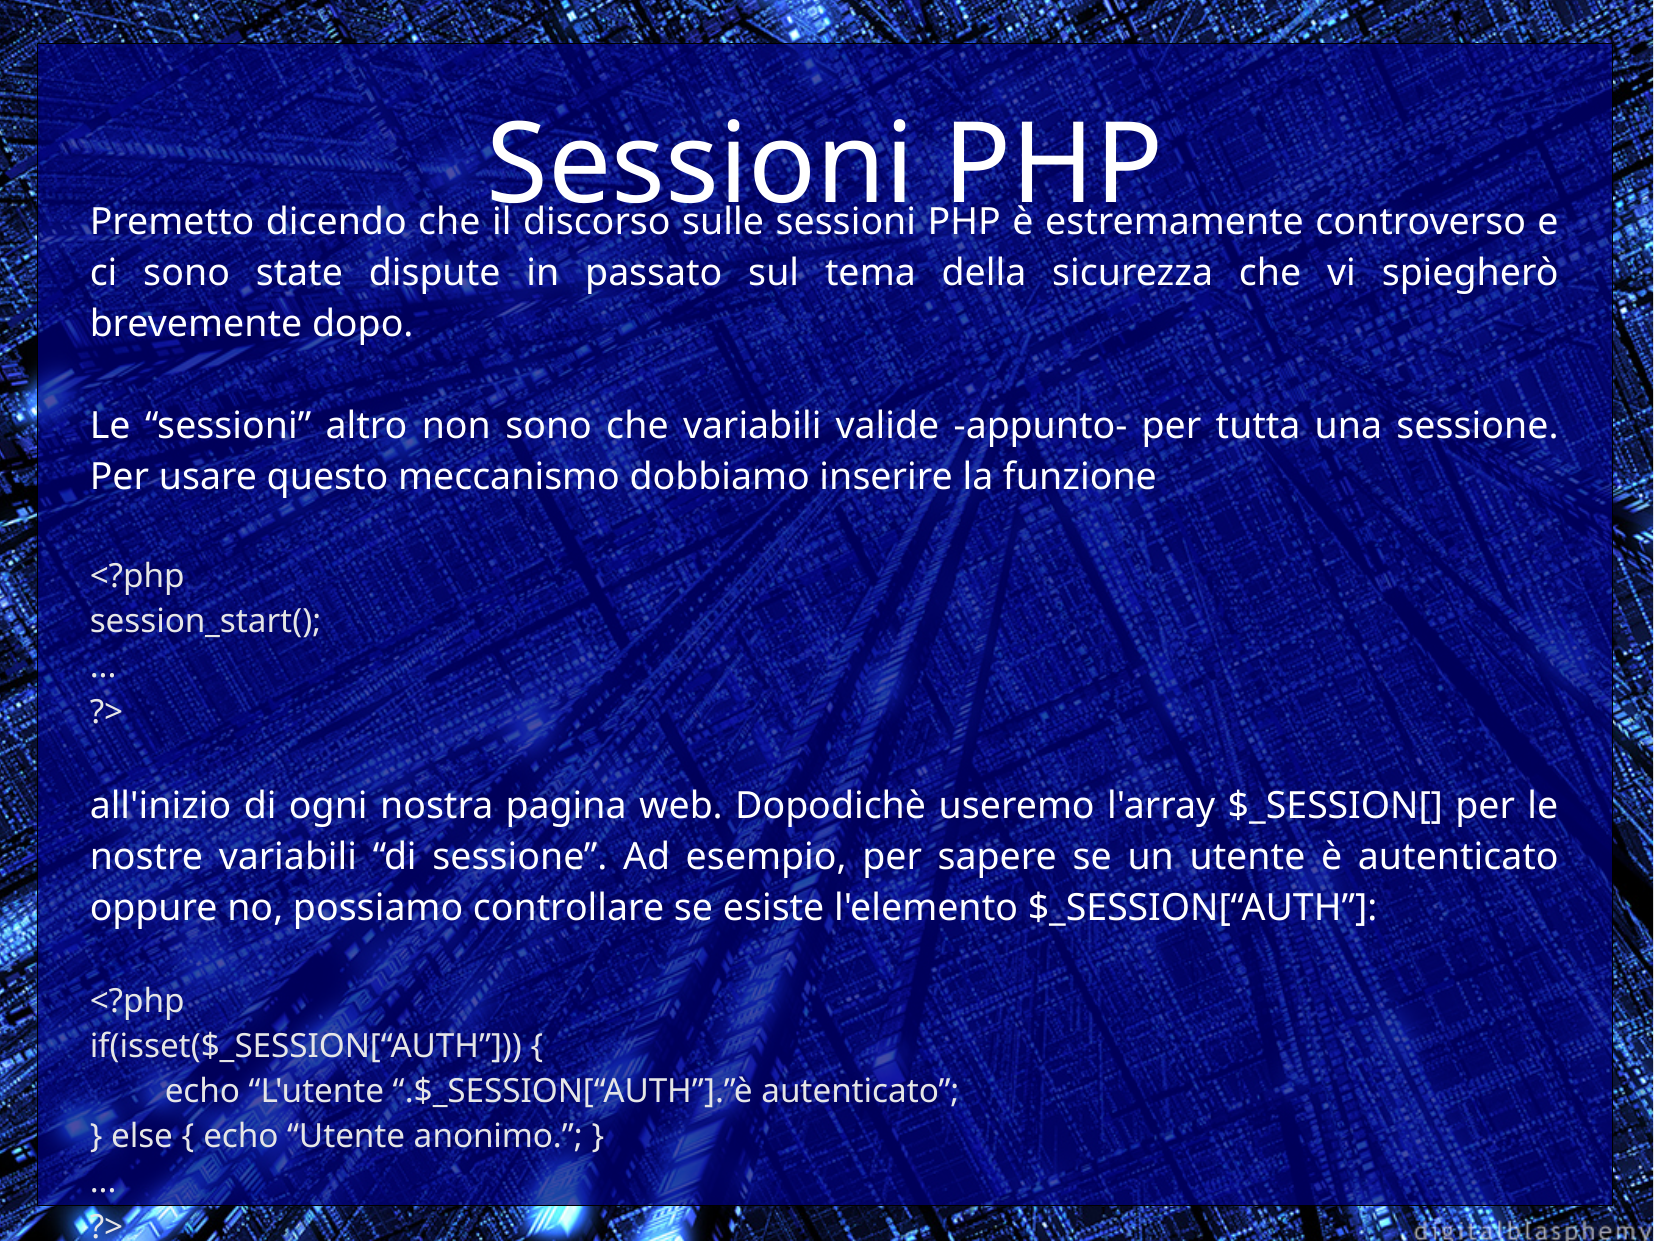

Sessioni PHP
Premetto dicendo che il discorso sulle sessioni PHP è estremamente controverso e ci sono state dispute in passato sul tema della sicurezza che vi spiegherò brevemente dopo.
Le “sessioni” altro non sono che variabili valide -appunto- per tutta una sessione. Per usare questo meccanismo dobbiamo inserire la funzione
<?php
session_start();
...
?>
all'inizio di ogni nostra pagina web. Dopodichè useremo l'array $_SESSION[] per le nostre variabili “di sessione”. Ad esempio, per sapere se un utente è autenticato oppure no, possiamo controllare se esiste l'elemento $_SESSION[“AUTH”]:
<?php
if(isset($_SESSION[“AUTH”])) {
	echo “L'utente “.$_SESSION[“AUTH”].”è autenticato”;
} else { echo “Utente anonimo.”; }
...
?>
#